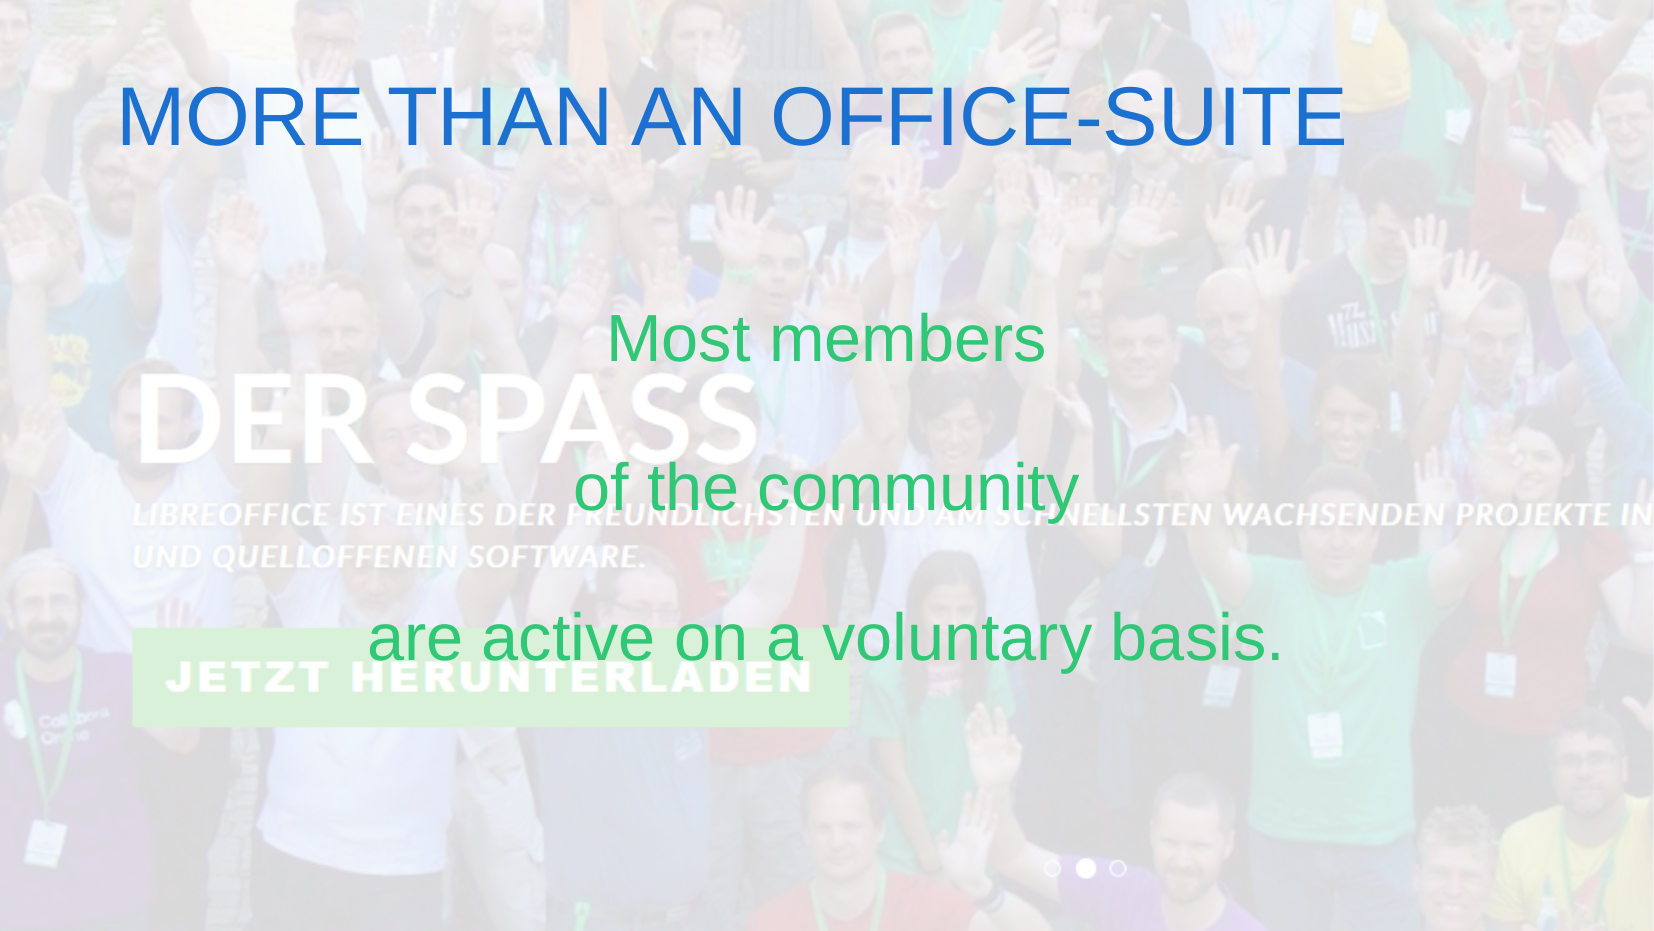

# MORE THAN AN OFFICE-SUITE
Most members
of the community
are active on a voluntary basis.